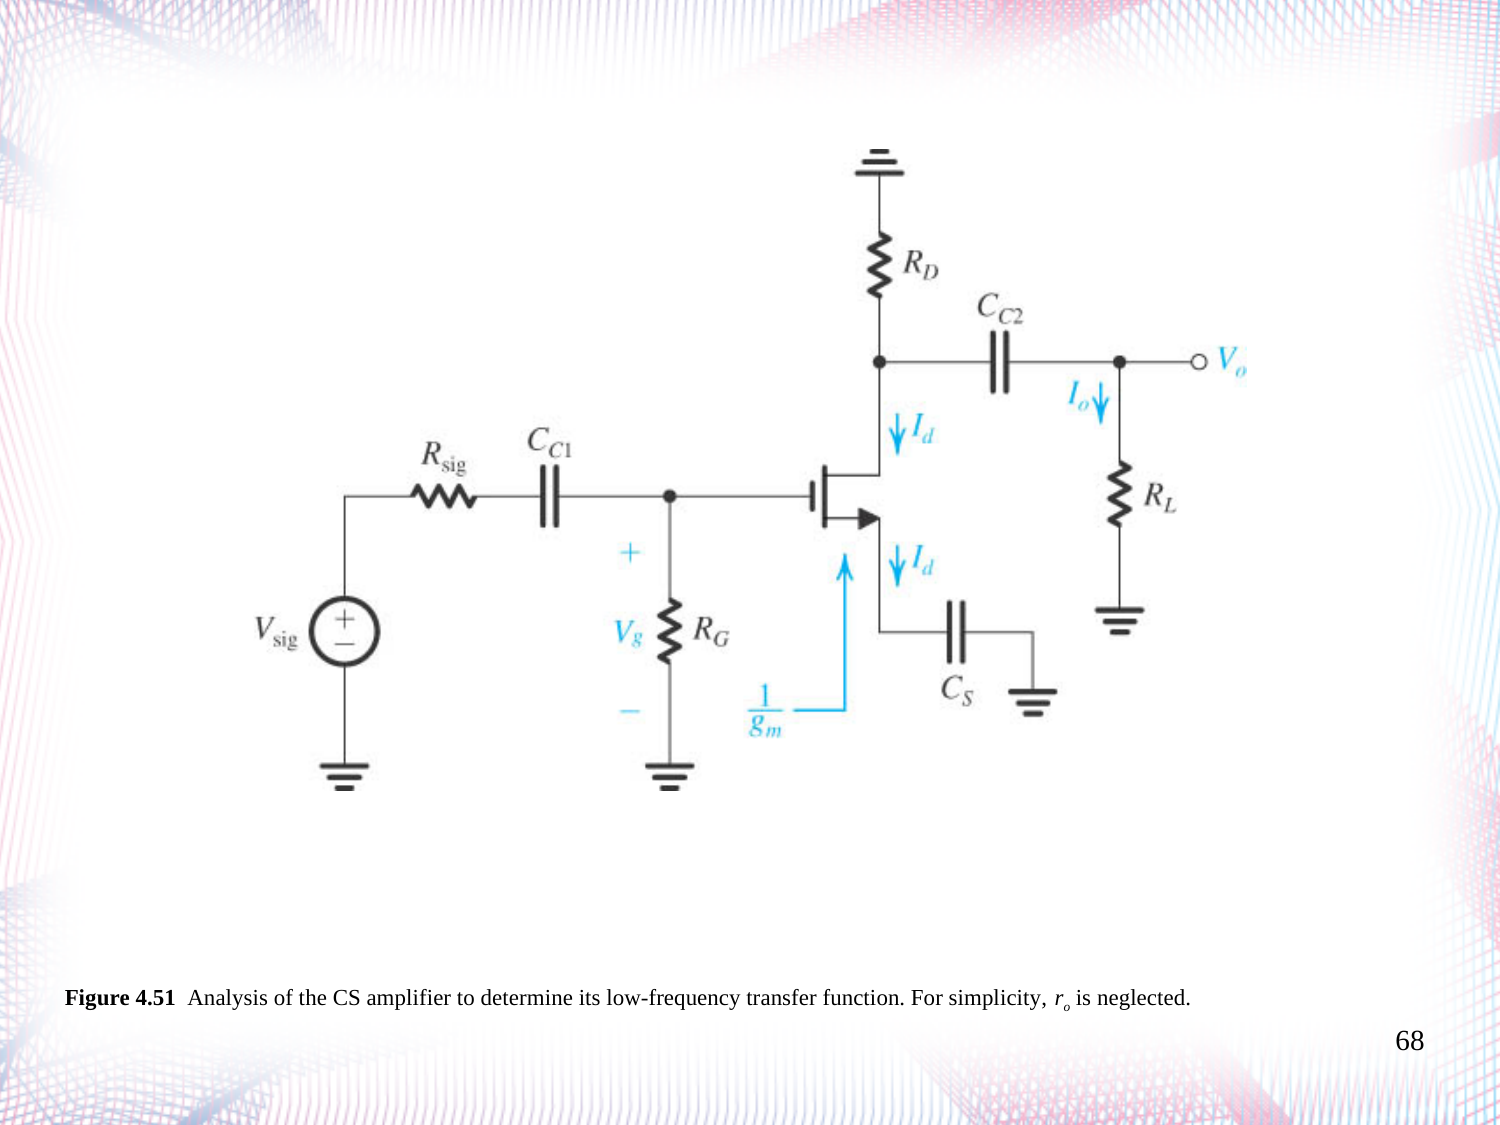

Figure 4.51 Analysis of the CS amplifier to determine its low-frequency transfer function. For simplicity, ro is neglected.
68